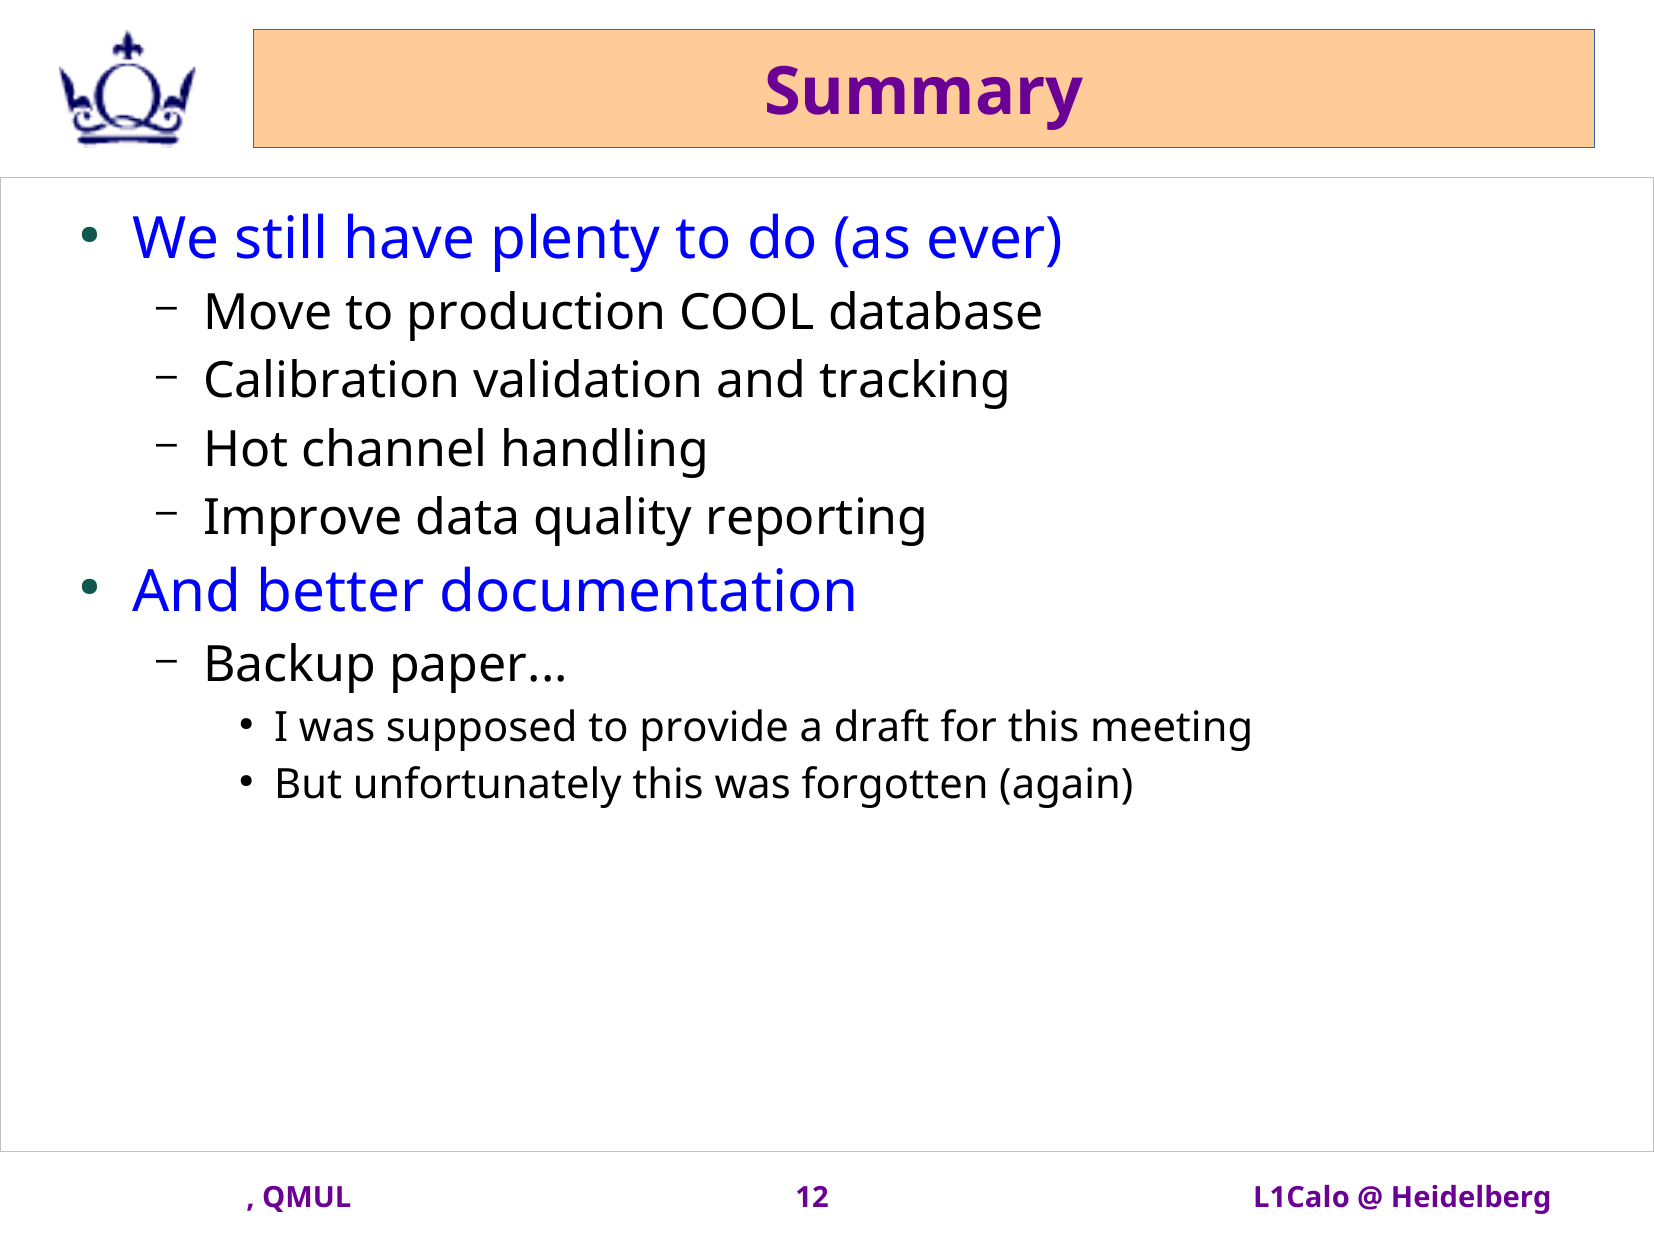

# Summary
We still have plenty to do (as ever)
Move to production COOL database
Calibration validation and tracking
Hot channel handling
Improve data quality reporting
And better documentation
Backup paper...
I was supposed to provide a draft for this meeting
But unfortunately this was forgotten (again)